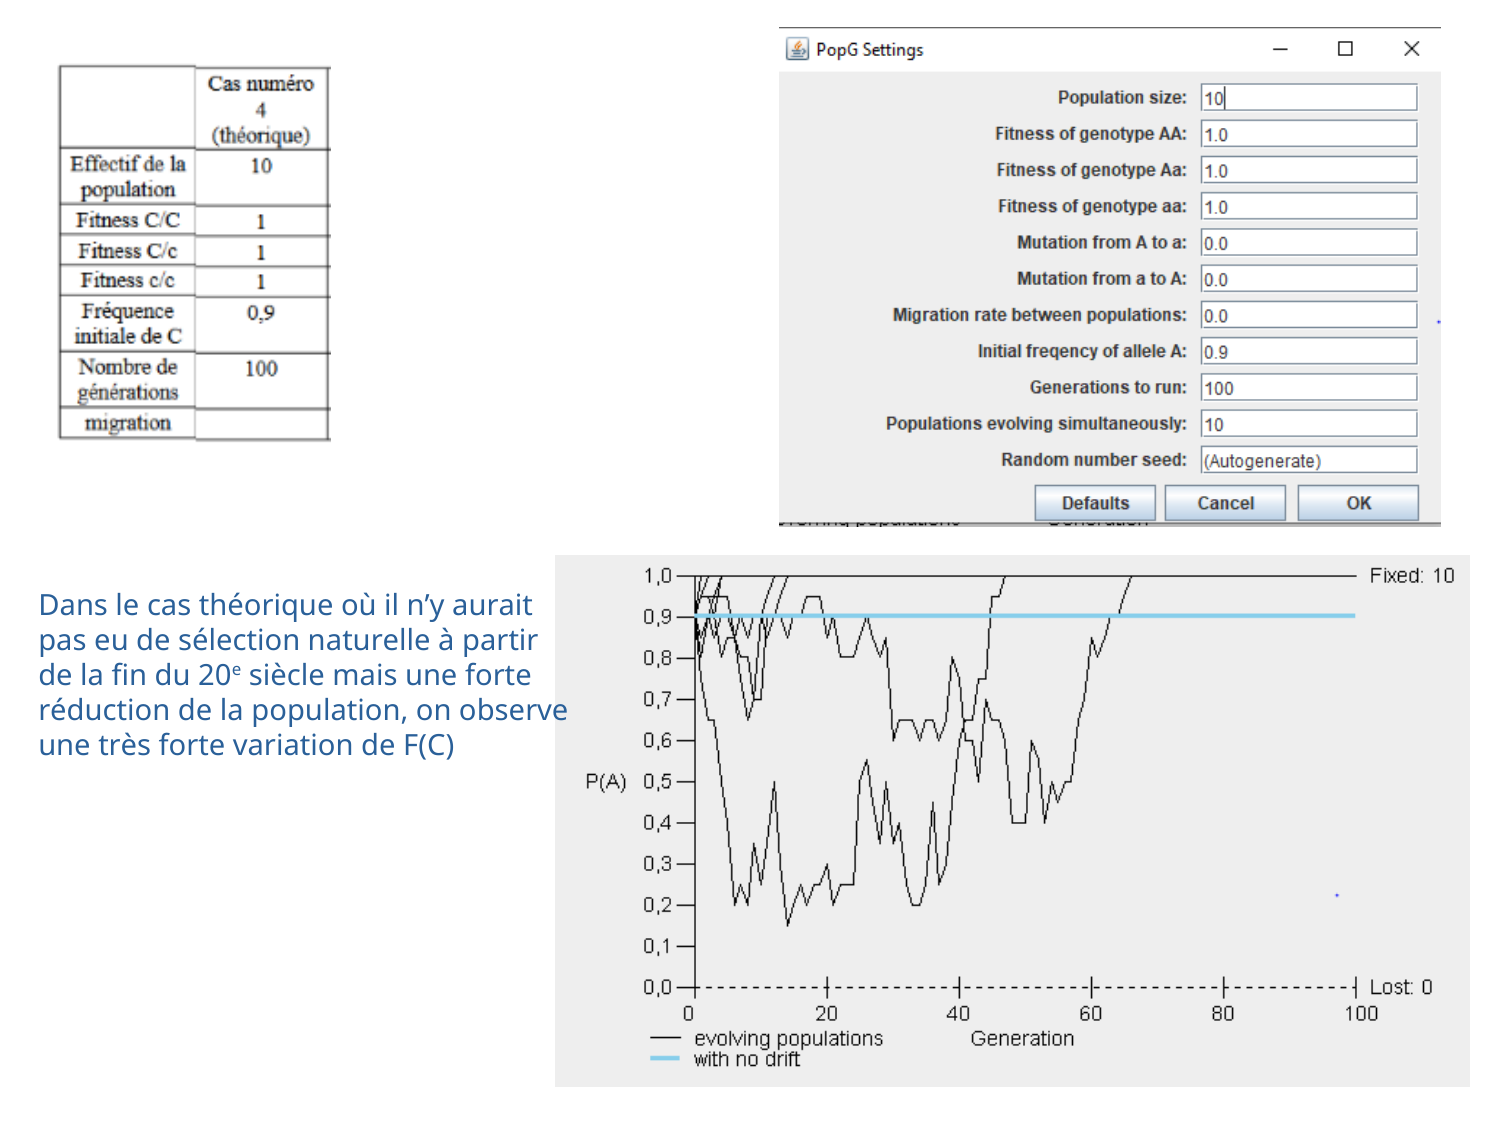

Dans le cas théorique où il n’y aurait
pas eu de sélection naturelle à partir
de la fin du 20e siècle mais une forte
réduction de la population, on observe
une très forte variation de F(C)